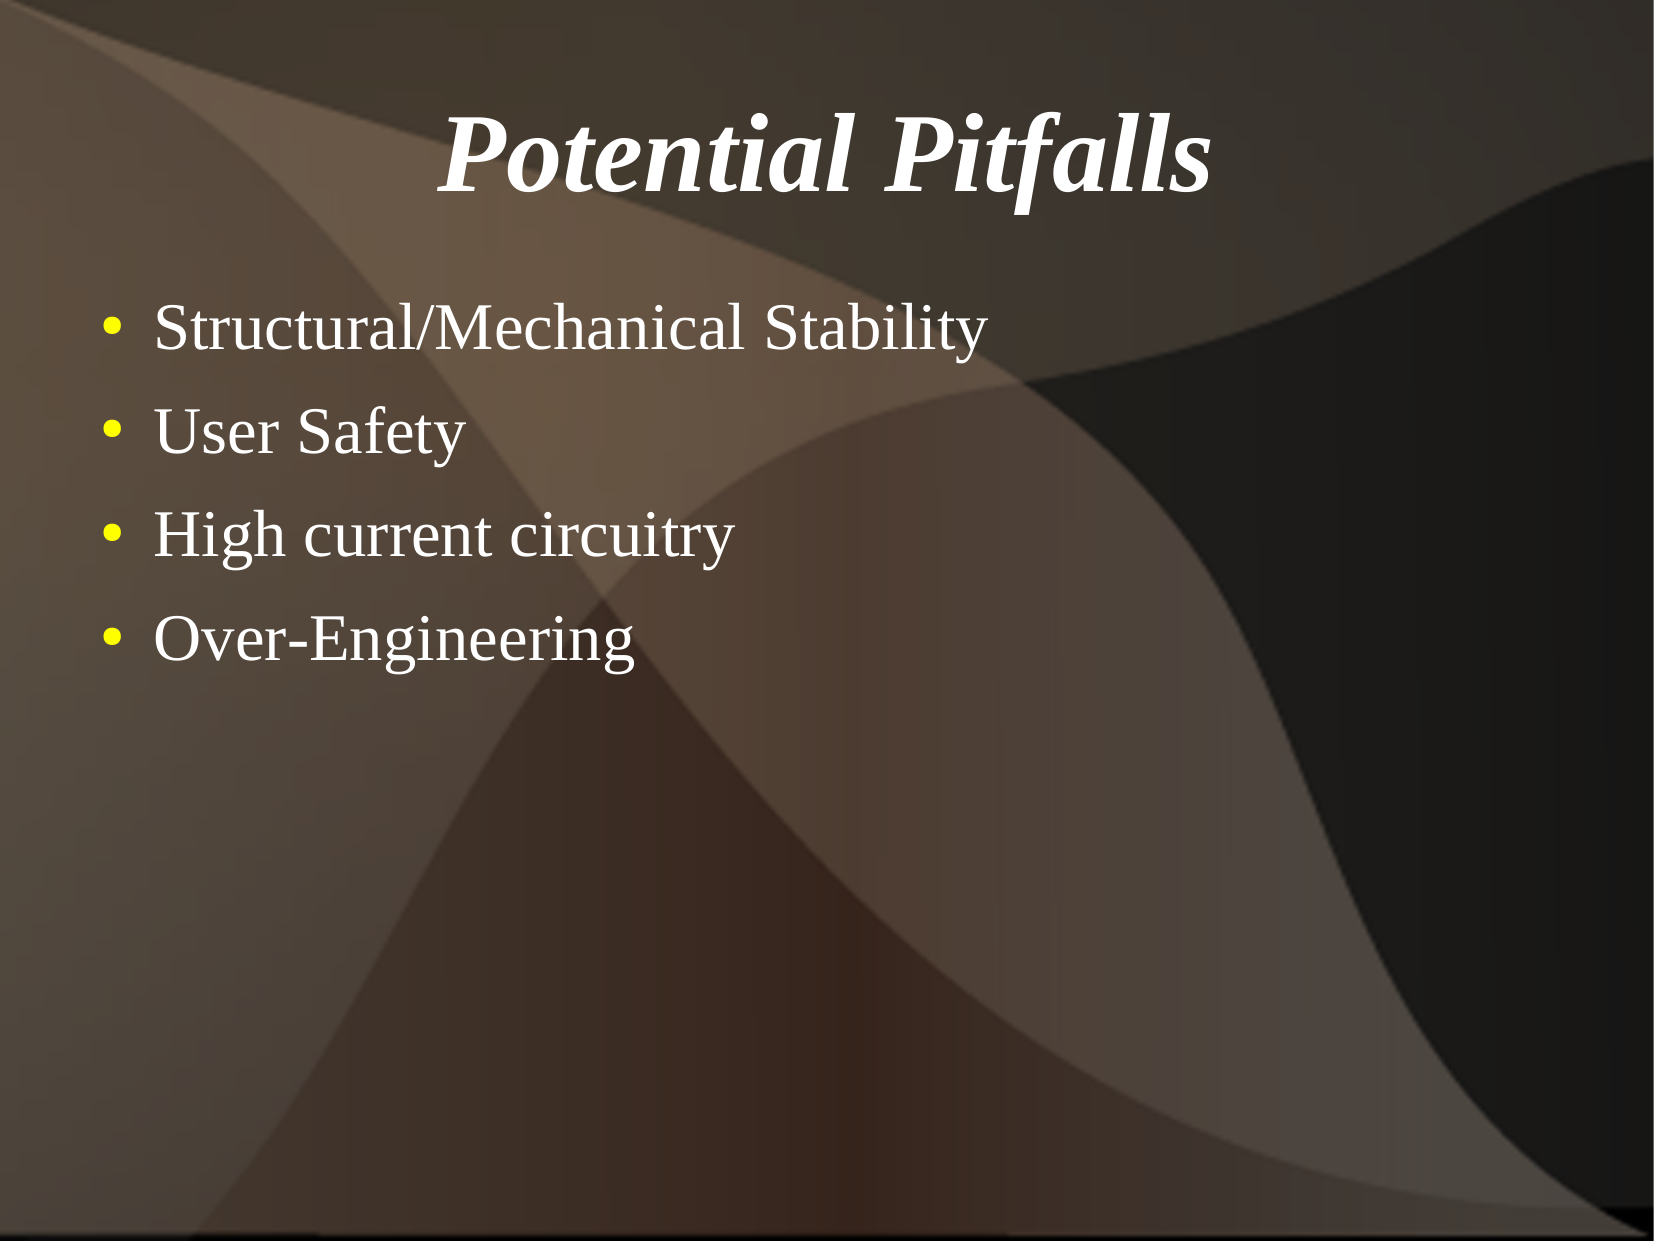

# Potential Pitfalls
Structural/Mechanical Stability
User Safety
High current circuitry
Over-Engineering